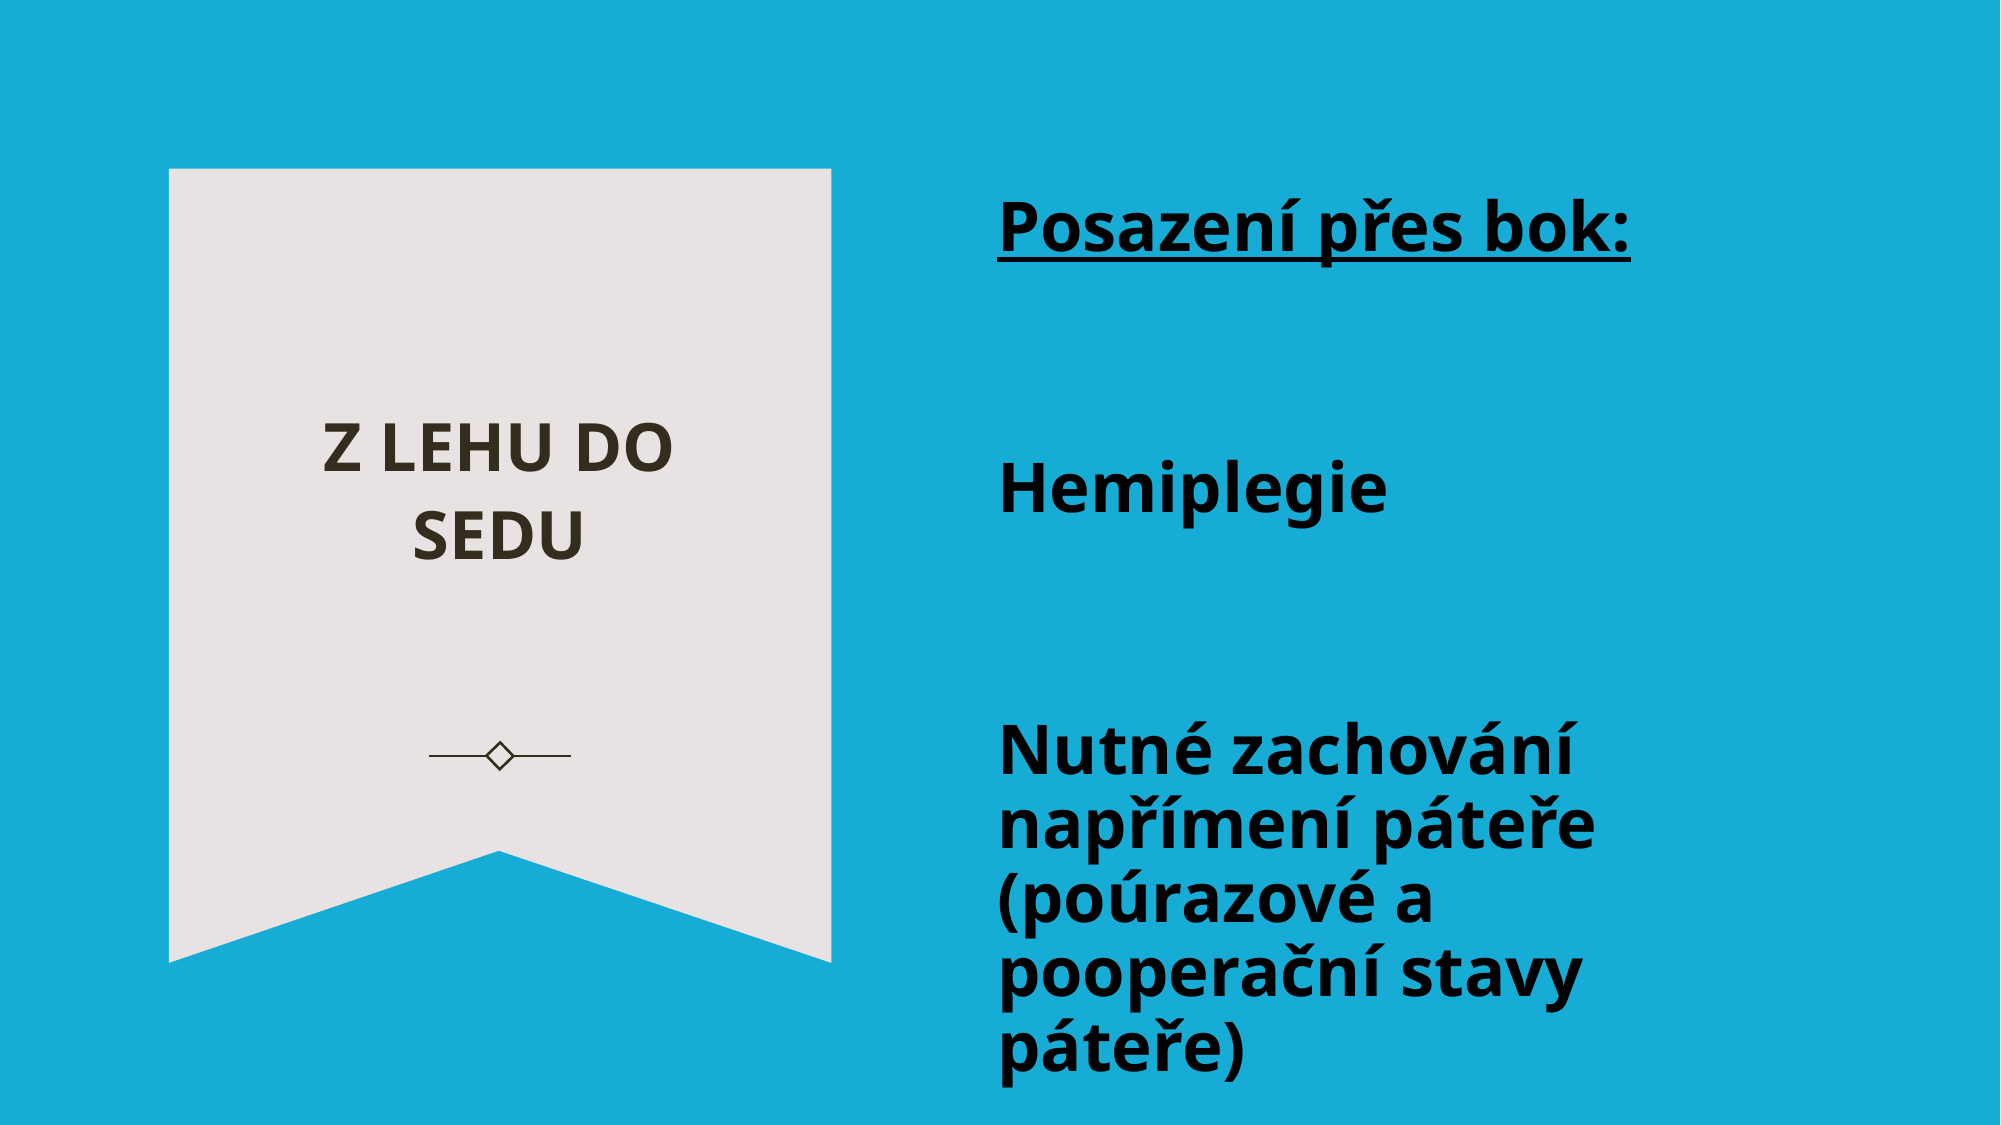

Posazení přes bok:
Hemiplegie
Nutné zachování napřímení páteře (poúrazové a pooperační stavy páteře)
# Z LEHU DO SEDU